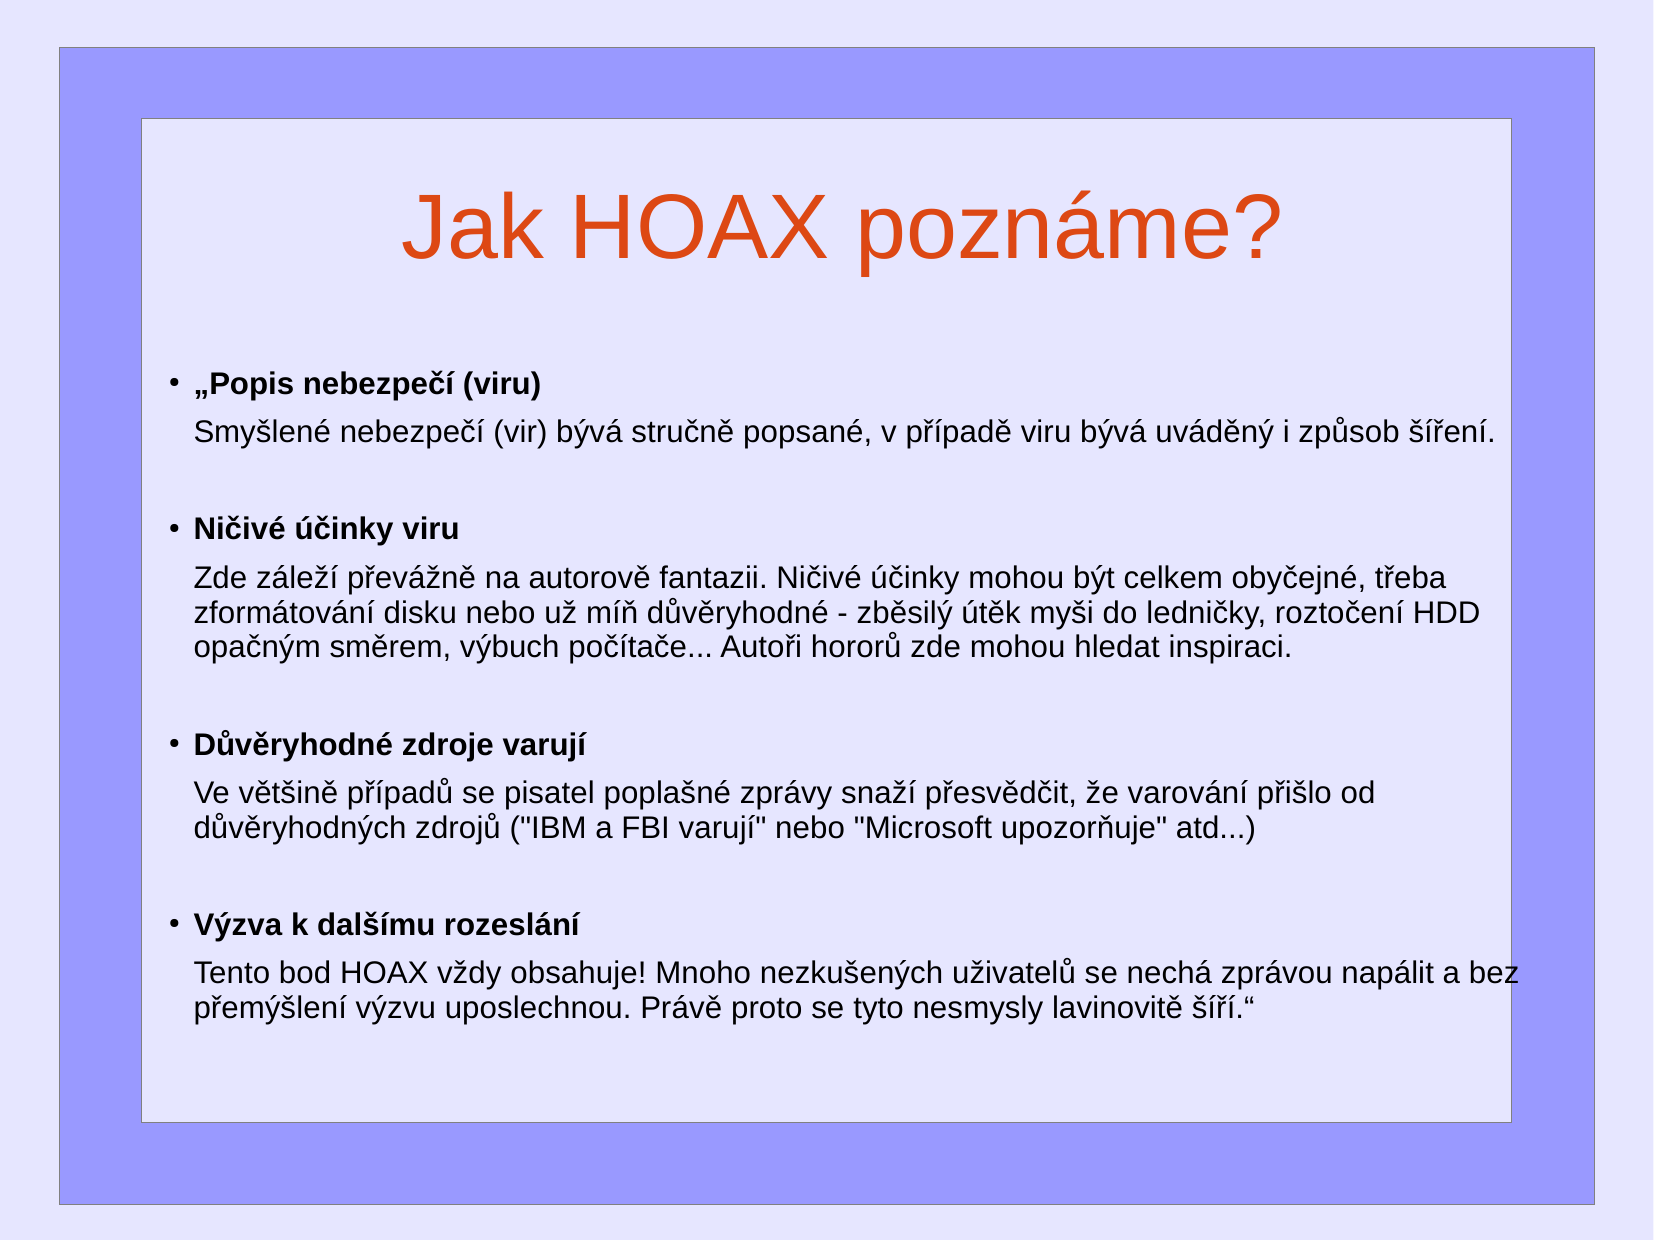

# Jak HOAX poznáme?
„Popis nebezpečí (viru)
Smyšlené nebezpečí (vir) bývá stručně popsané, v případě viru bývá uváděný i způsob šíření.
Ničivé účinky viru
Zde záleží převážně na autorově fantazii. Ničivé účinky mohou být celkem obyčejné, třeba zformátování disku nebo už míň důvěryhodné - zběsilý útěk myši do ledničky, roztočení HDD opačným směrem, výbuch počítače... Autoři hororů zde mohou hledat inspiraci.
Důvěryhodné zdroje varují
Ve většině případů se pisatel poplašné zprávy snaží přesvědčit, že varování přišlo od důvěryhodných zdrojů ("IBM a FBI varují" nebo "Microsoft upozorňuje" atd...)
Výzva k dalšímu rozeslání
Tento bod HOAX vždy obsahuje! Mnoho nezkušených uživatelů se nechá zprávou napálit a bez přemýšlení výzvu uposlechnou. Právě proto se tyto nesmysly lavinovitě šíří.“